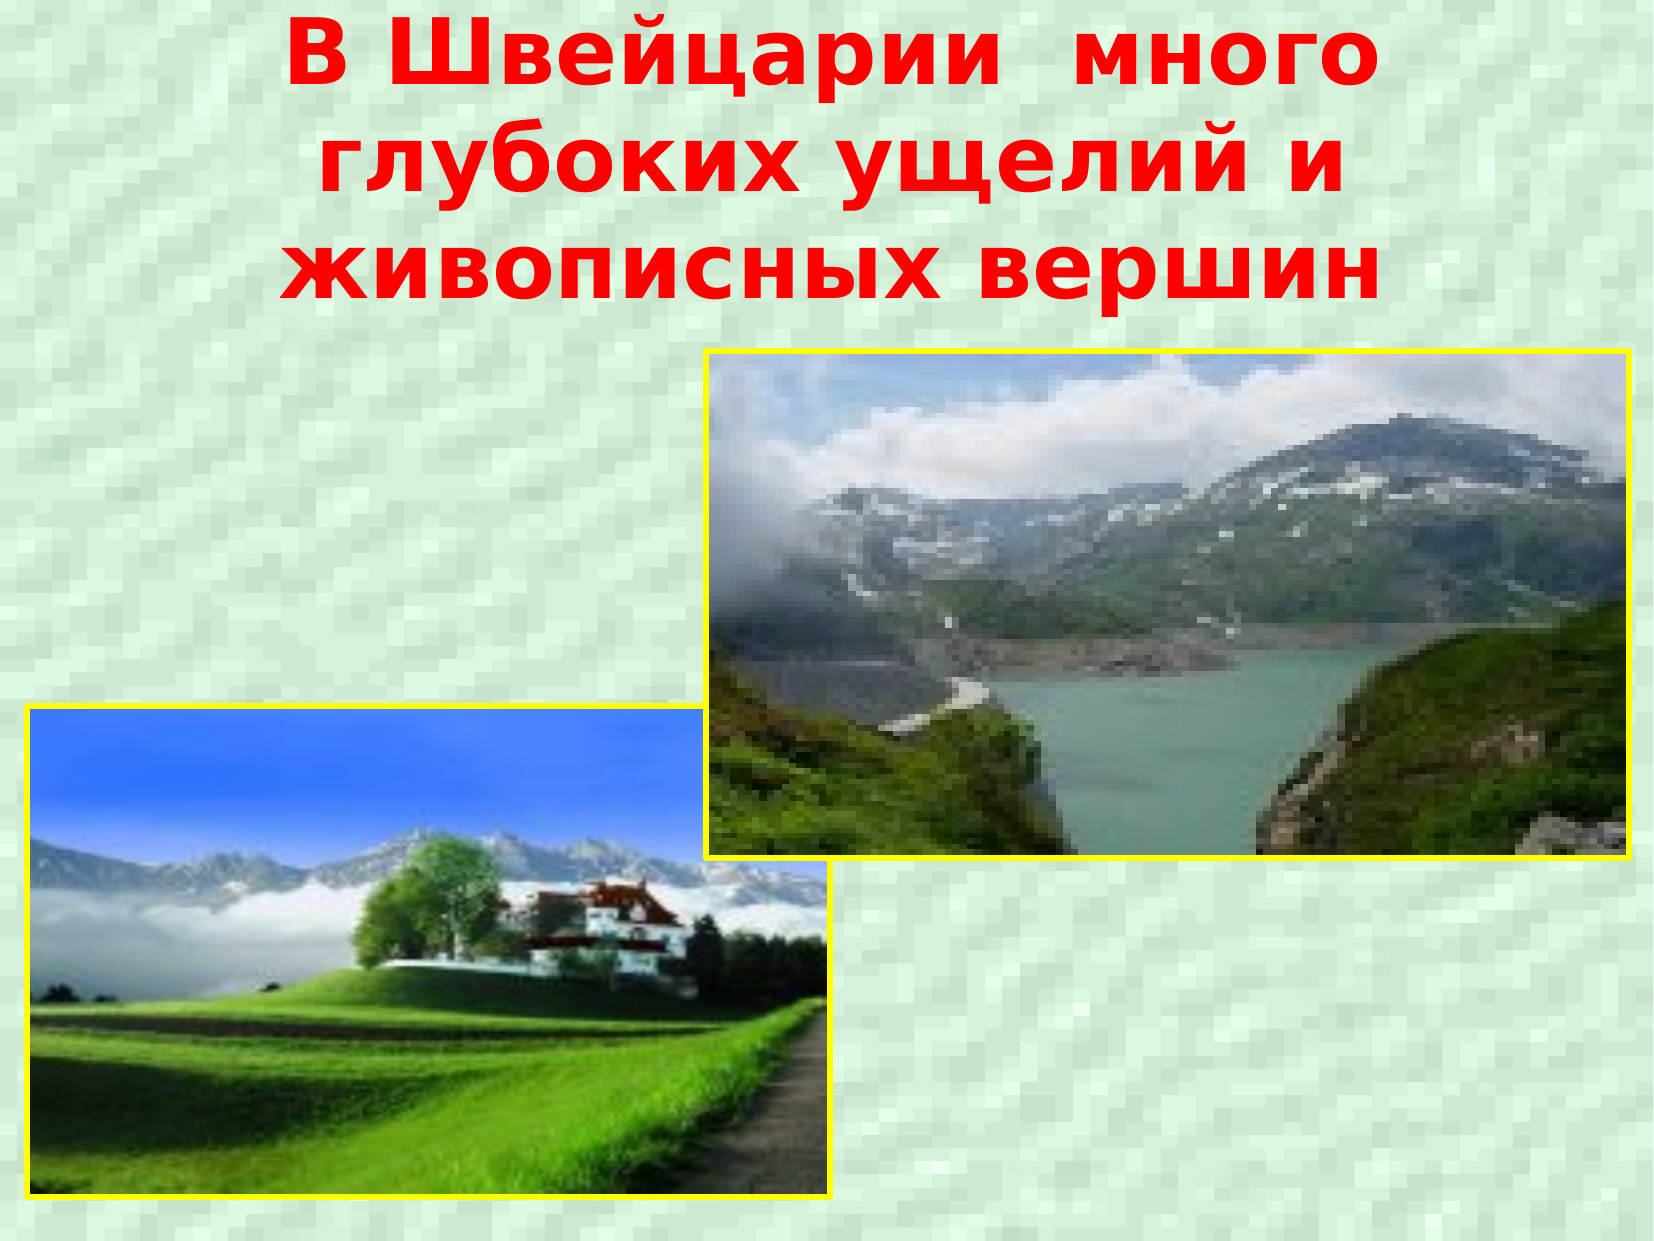

# В Швейцарии много глубоких ущелий и живописных вершин